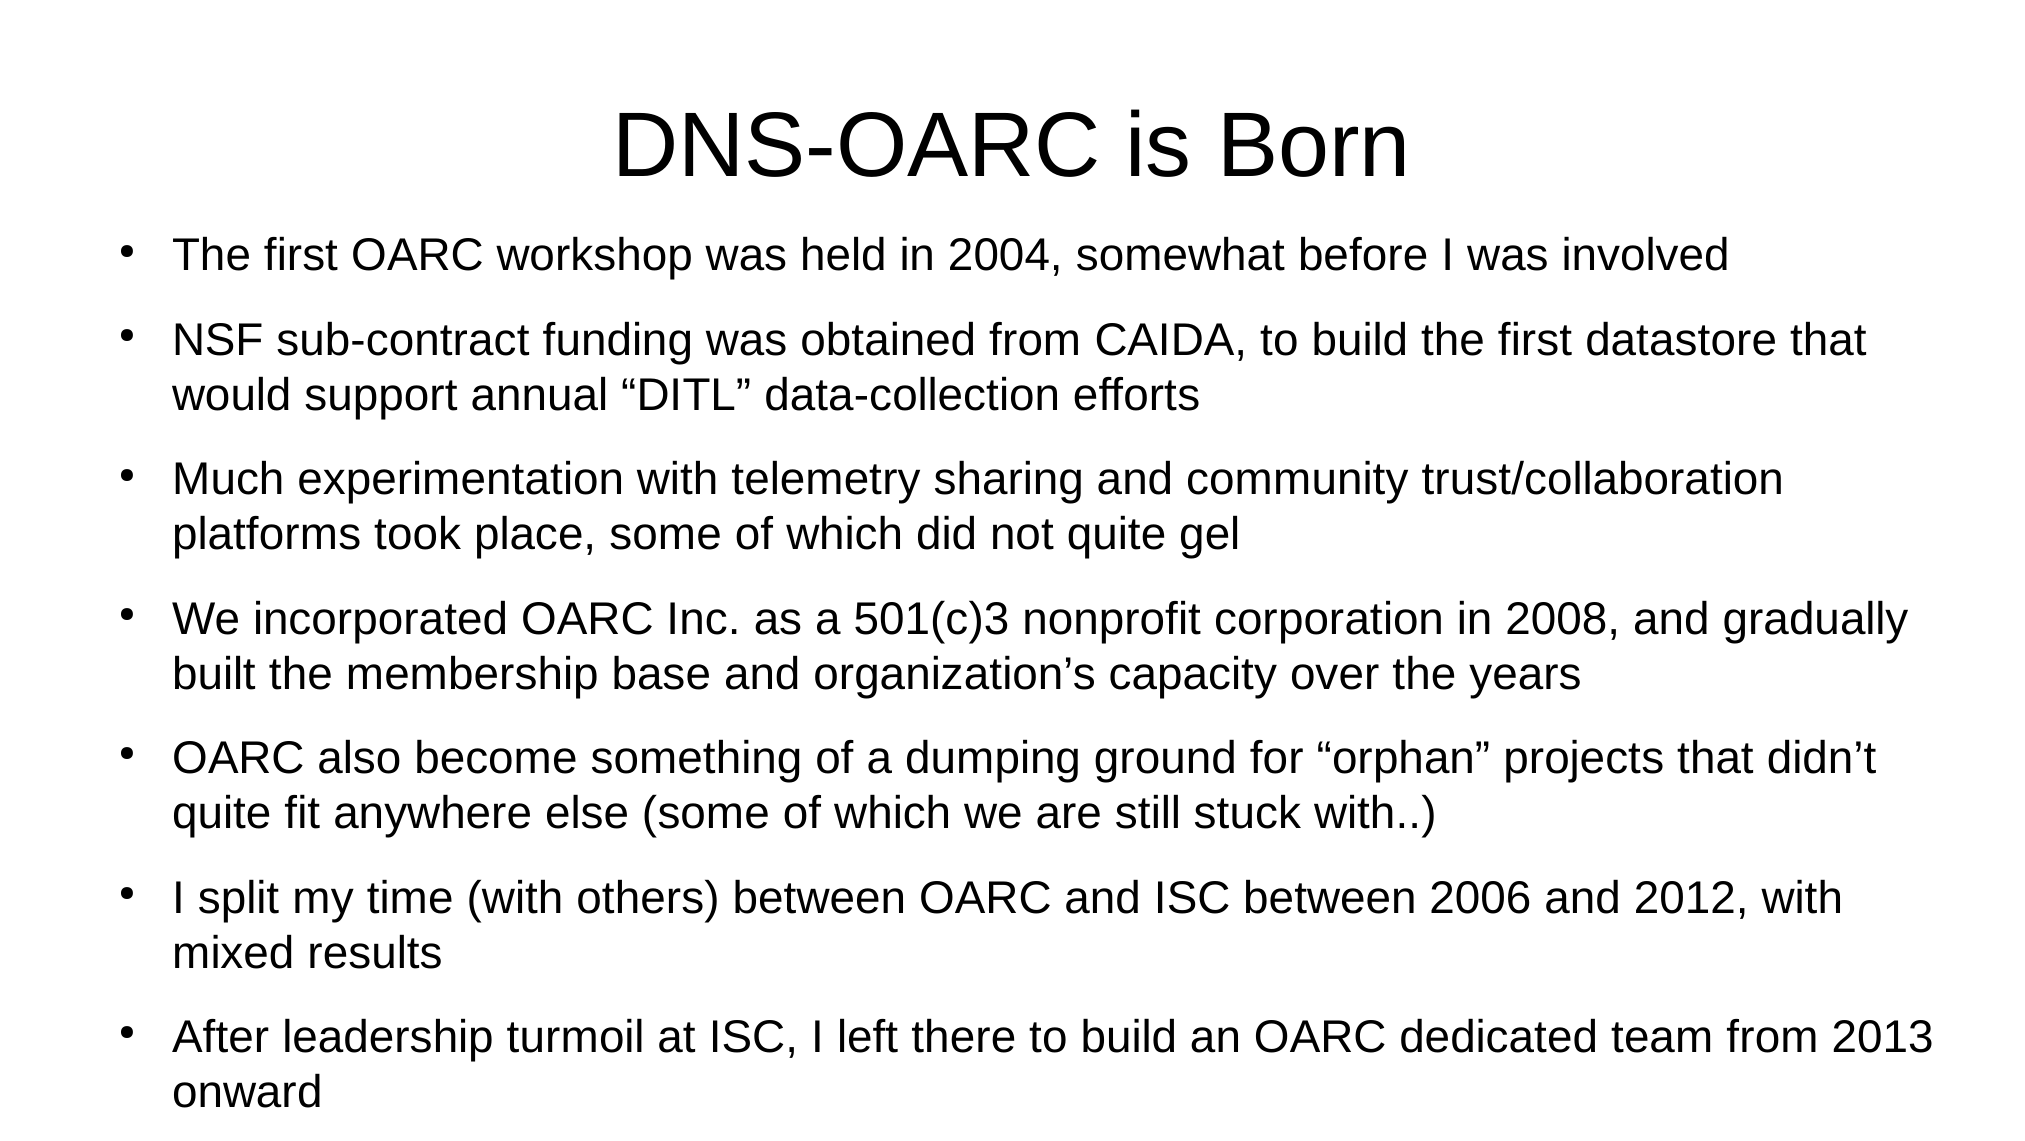

# DNS-OARC is Born
The first OARC workshop was held in 2004, somewhat before I was involved
NSF sub-contract funding was obtained from CAIDA, to build the first datastore that would support annual “DITL” data-collection efforts
Much experimentation with telemetry sharing and community trust/collaboration platforms took place, some of which did not quite gel
We incorporated OARC Inc. as a 501(c)3 nonprofit corporation in 2008, and gradually built the membership base and organization’s capacity over the years
OARC also become something of a dumping ground for “orphan” projects that didn’t quite fit anywhere else (some of which we are still stuck with..)
I split my time (with others) between OARC and ISC between 2006 and 2012, with mixed results
After leadership turmoil at ISC, I left there to build an OARC dedicated team from 2013 onward